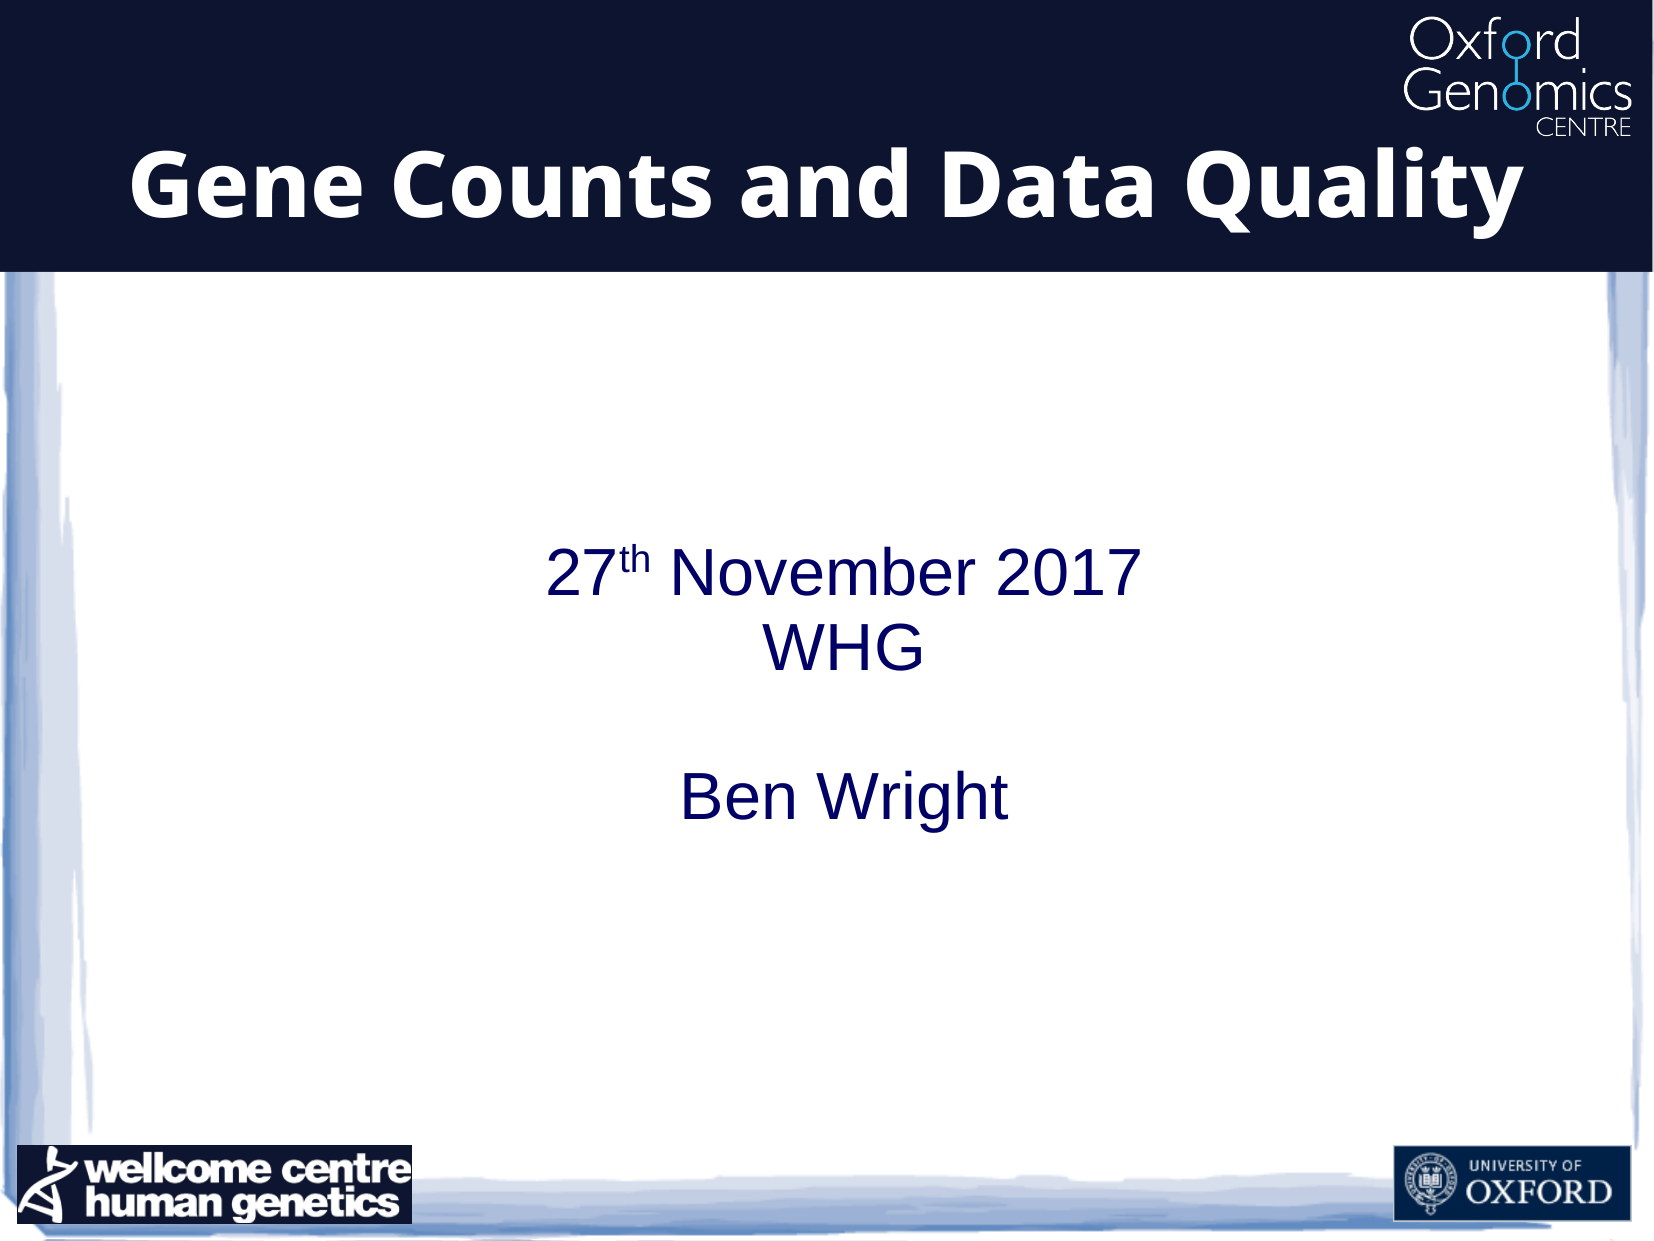

# Gene Counts and Data Quality
27th November 2017
WHG
Ben Wright